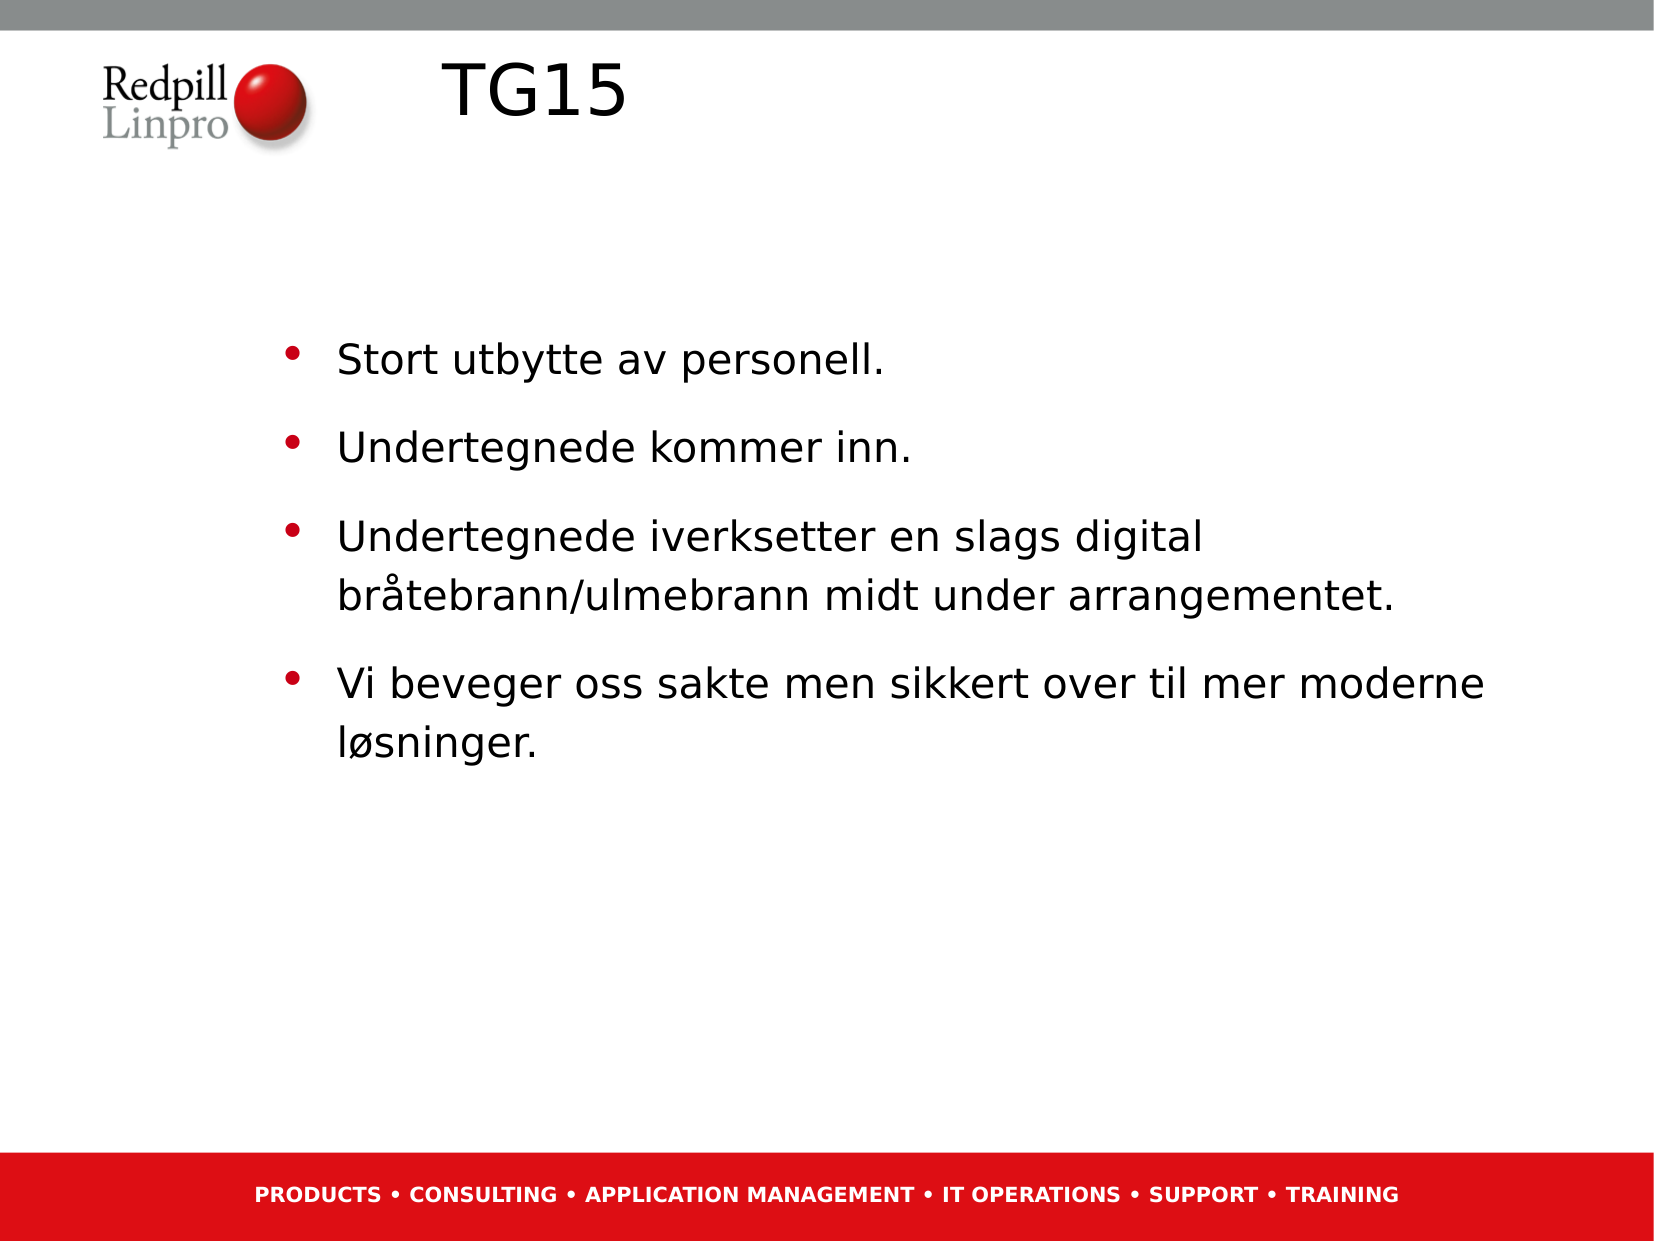

# TG15
Stort utbytte av personell.
Undertegnede kommer inn.
Undertegnede iverksetter en slags digital bråtebrann/ulmebrann midt under arrangementet.
Vi beveger oss sakte men sikkert over til mer moderne løsninger.